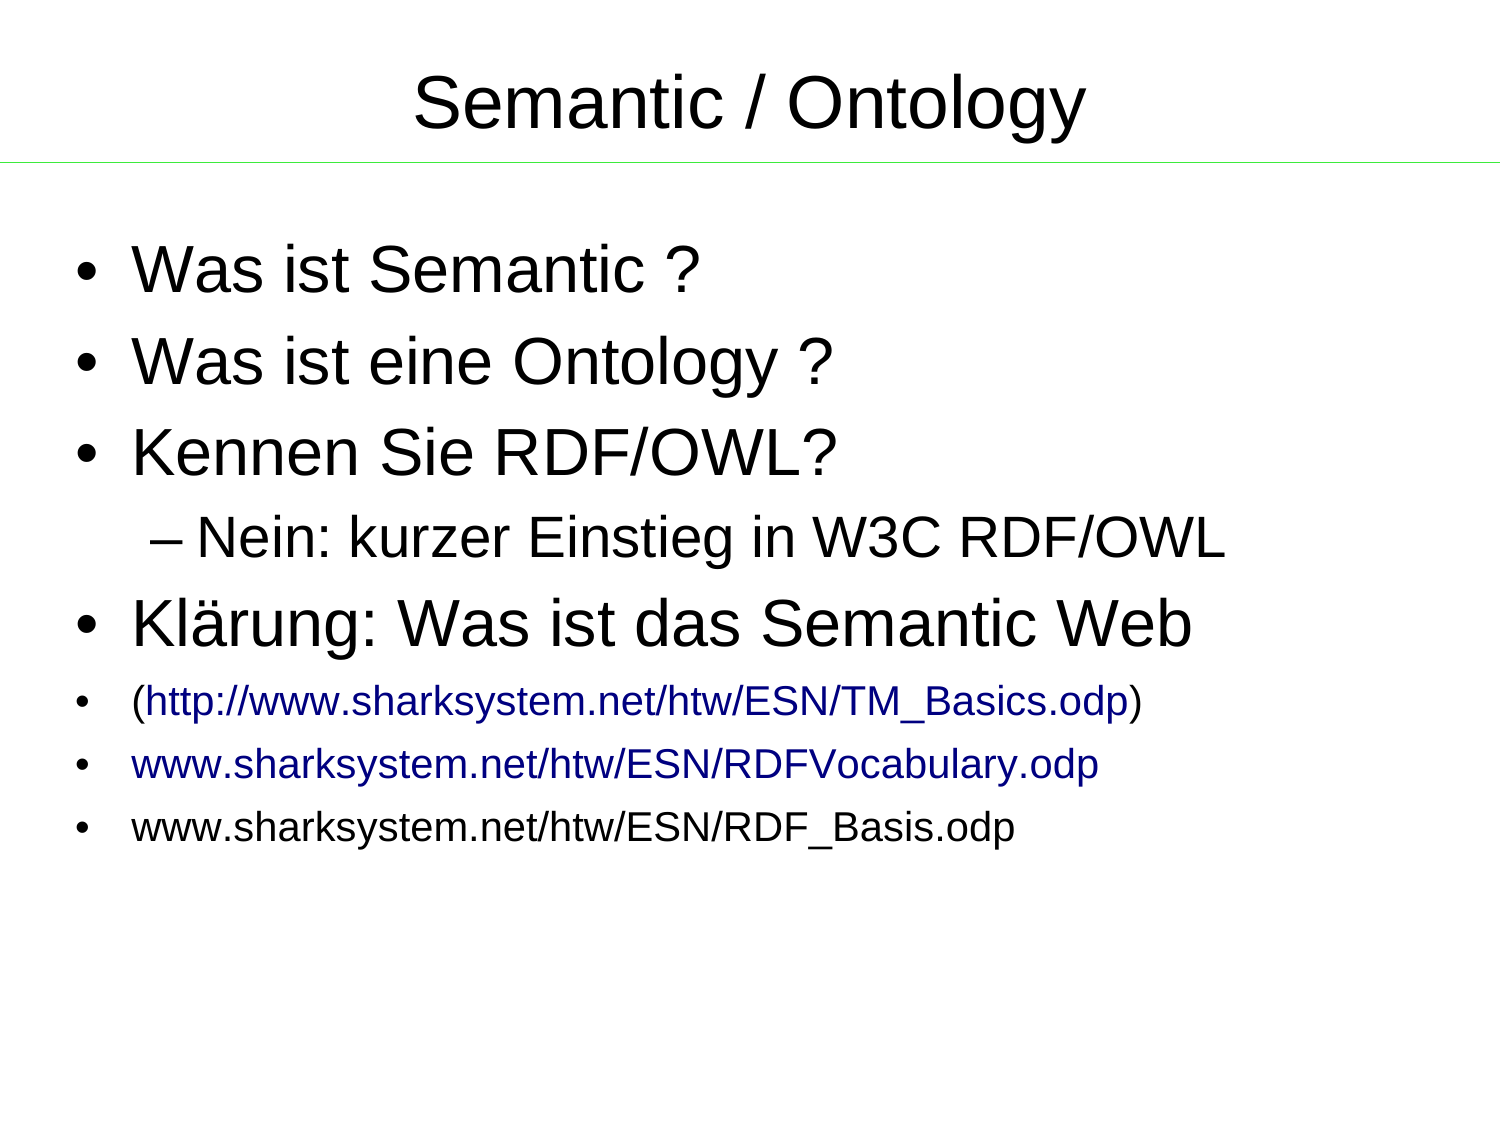

# Semantic / Ontology
Was ist Semantic ?
Was ist eine Ontology ?
Kennen Sie RDF/OWL?
Nein: kurzer Einstieg in W3C RDF/OWL
Klärung: Was ist das Semantic Web
(http://www.sharksystem.net/htw/ESN/TM_Basics.odp)
www.sharksystem.net/htw/ESN/RDFVocabulary.odp
www.sharksystem.net/htw/ESN/RDF_Basis.odp